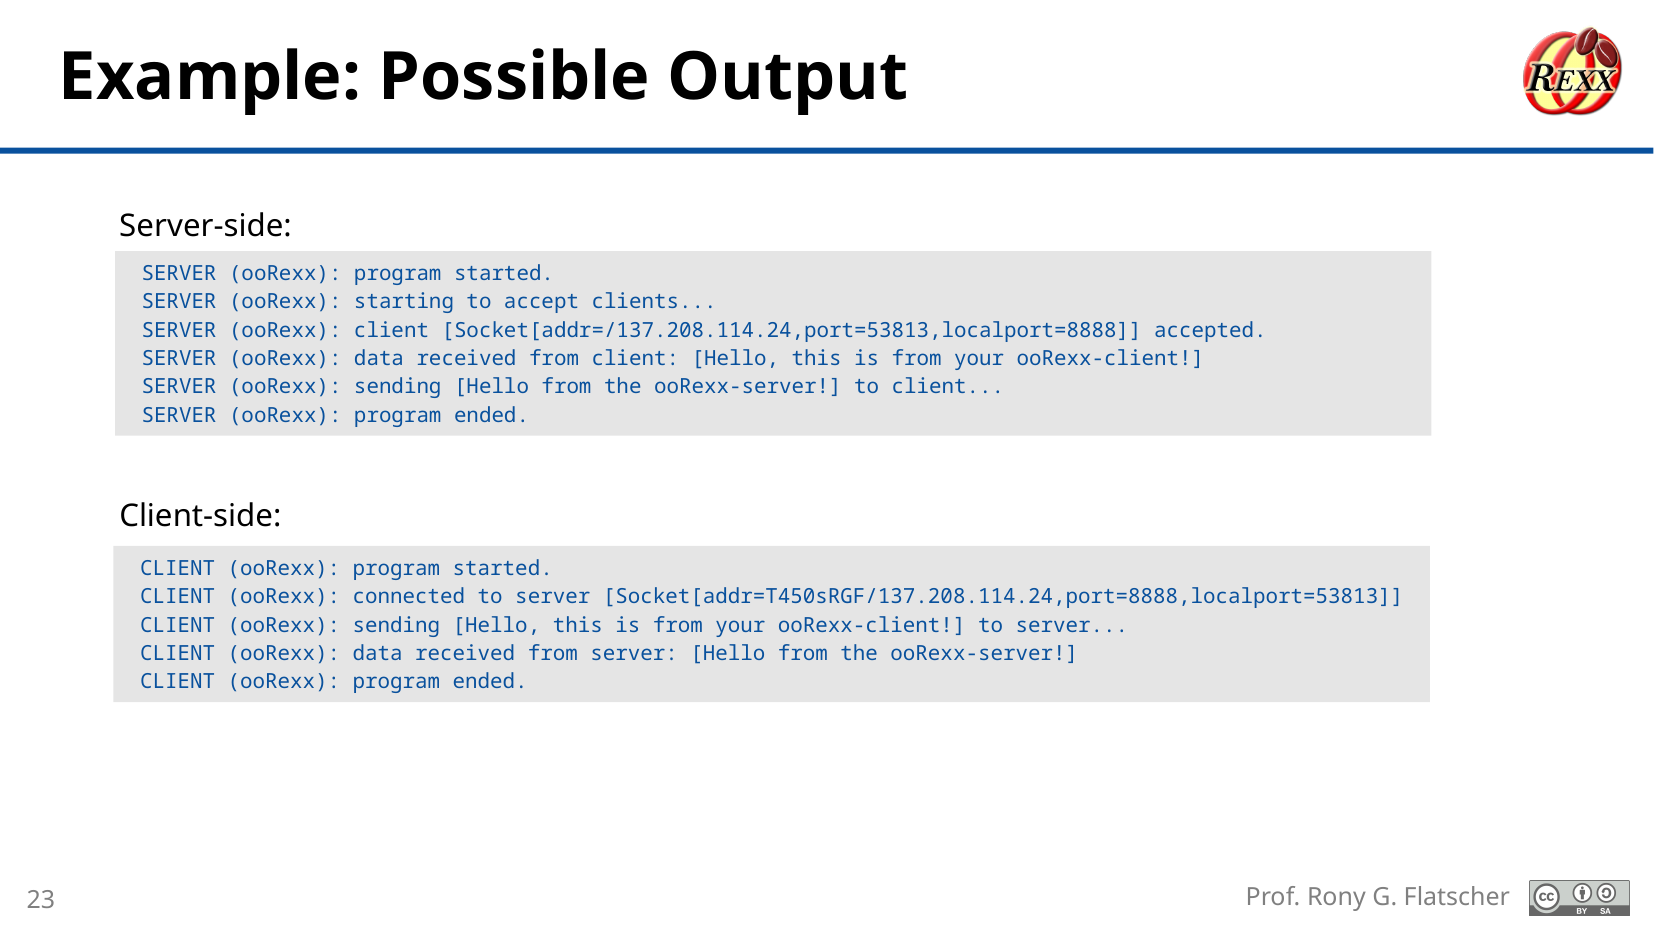

# Example: Possible Output
Server-side:
SERVER (ooRexx): program started.
SERVER (ooRexx): starting to accept clients...
SERVER (ooRexx): client [Socket[addr=/137.208.114.24,port=53813,localport=8888]] accepted.
SERVER (ooRexx): data received from client: [Hello, this is from your ooRexx-client!]
SERVER (ooRexx): sending [Hello from the ooRexx-server!] to client...
SERVER (ooRexx): program ended.
Client-side:
CLIENT (ooRexx): program started.
CLIENT (ooRexx): connected to server [Socket[addr=T450sRGF/137.208.114.24,port=8888,localport=53813]]
CLIENT (ooRexx): sending [Hello, this is from your ooRexx-client!] to server...
CLIENT (ooRexx): data received from server: [Hello from the ooRexx-server!]
CLIENT (ooRexx): program ended.